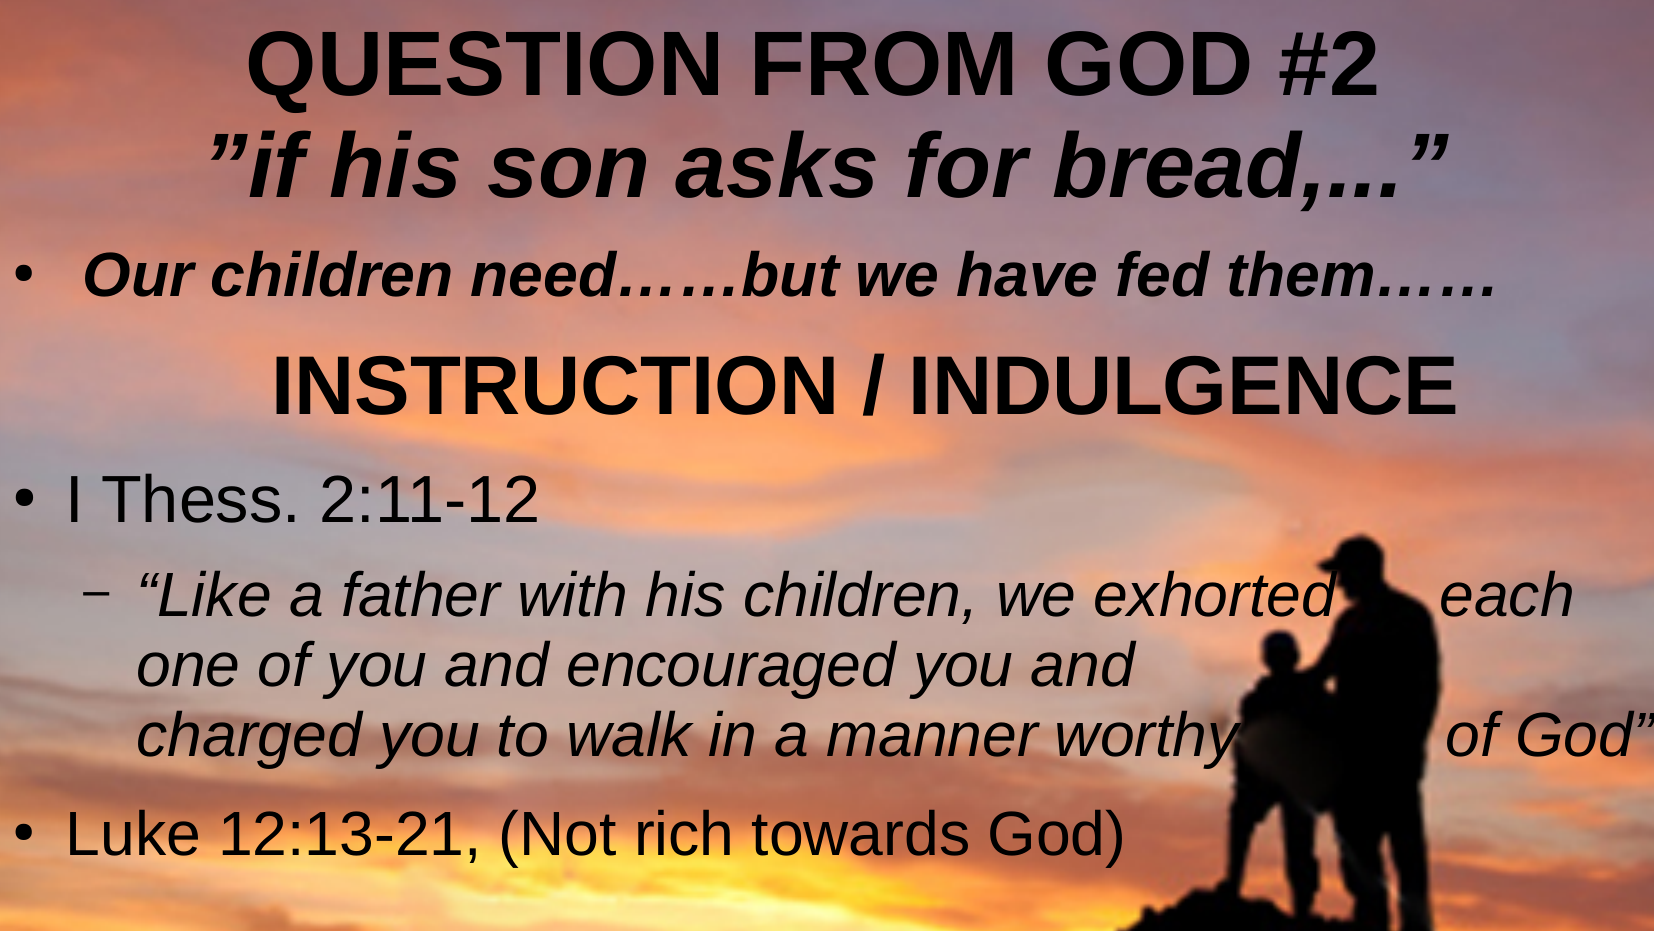

# QUESTION FROM GOD #2 ”if his son asks for bread,...”
 Our children need……but we have fed them……
INSTRUCTION / INDULGENCE
I Thess. 2:11-12
“Like a father with his children, we exhorted each one of you and encouraged you and charged you to walk in a manner worthy of God”
Luke 12:13-21, (Not rich towards God)